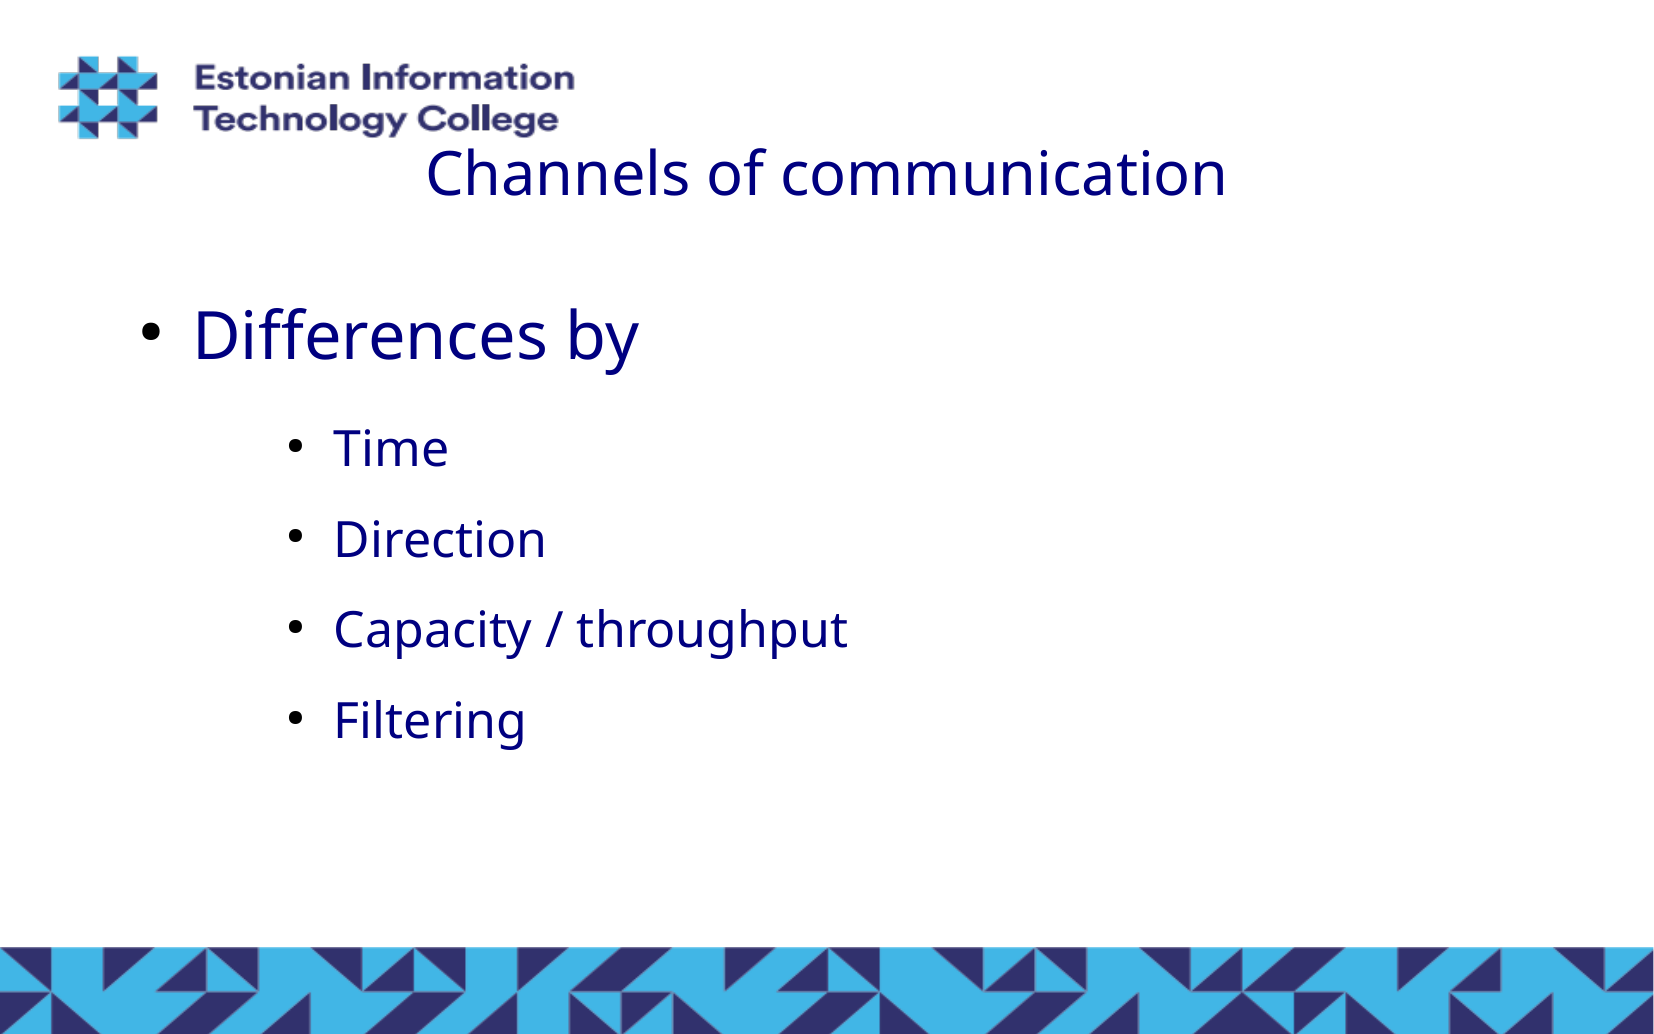

# Channels of communication
Differences by
Time
Direction
Capacity / throughput
Filtering